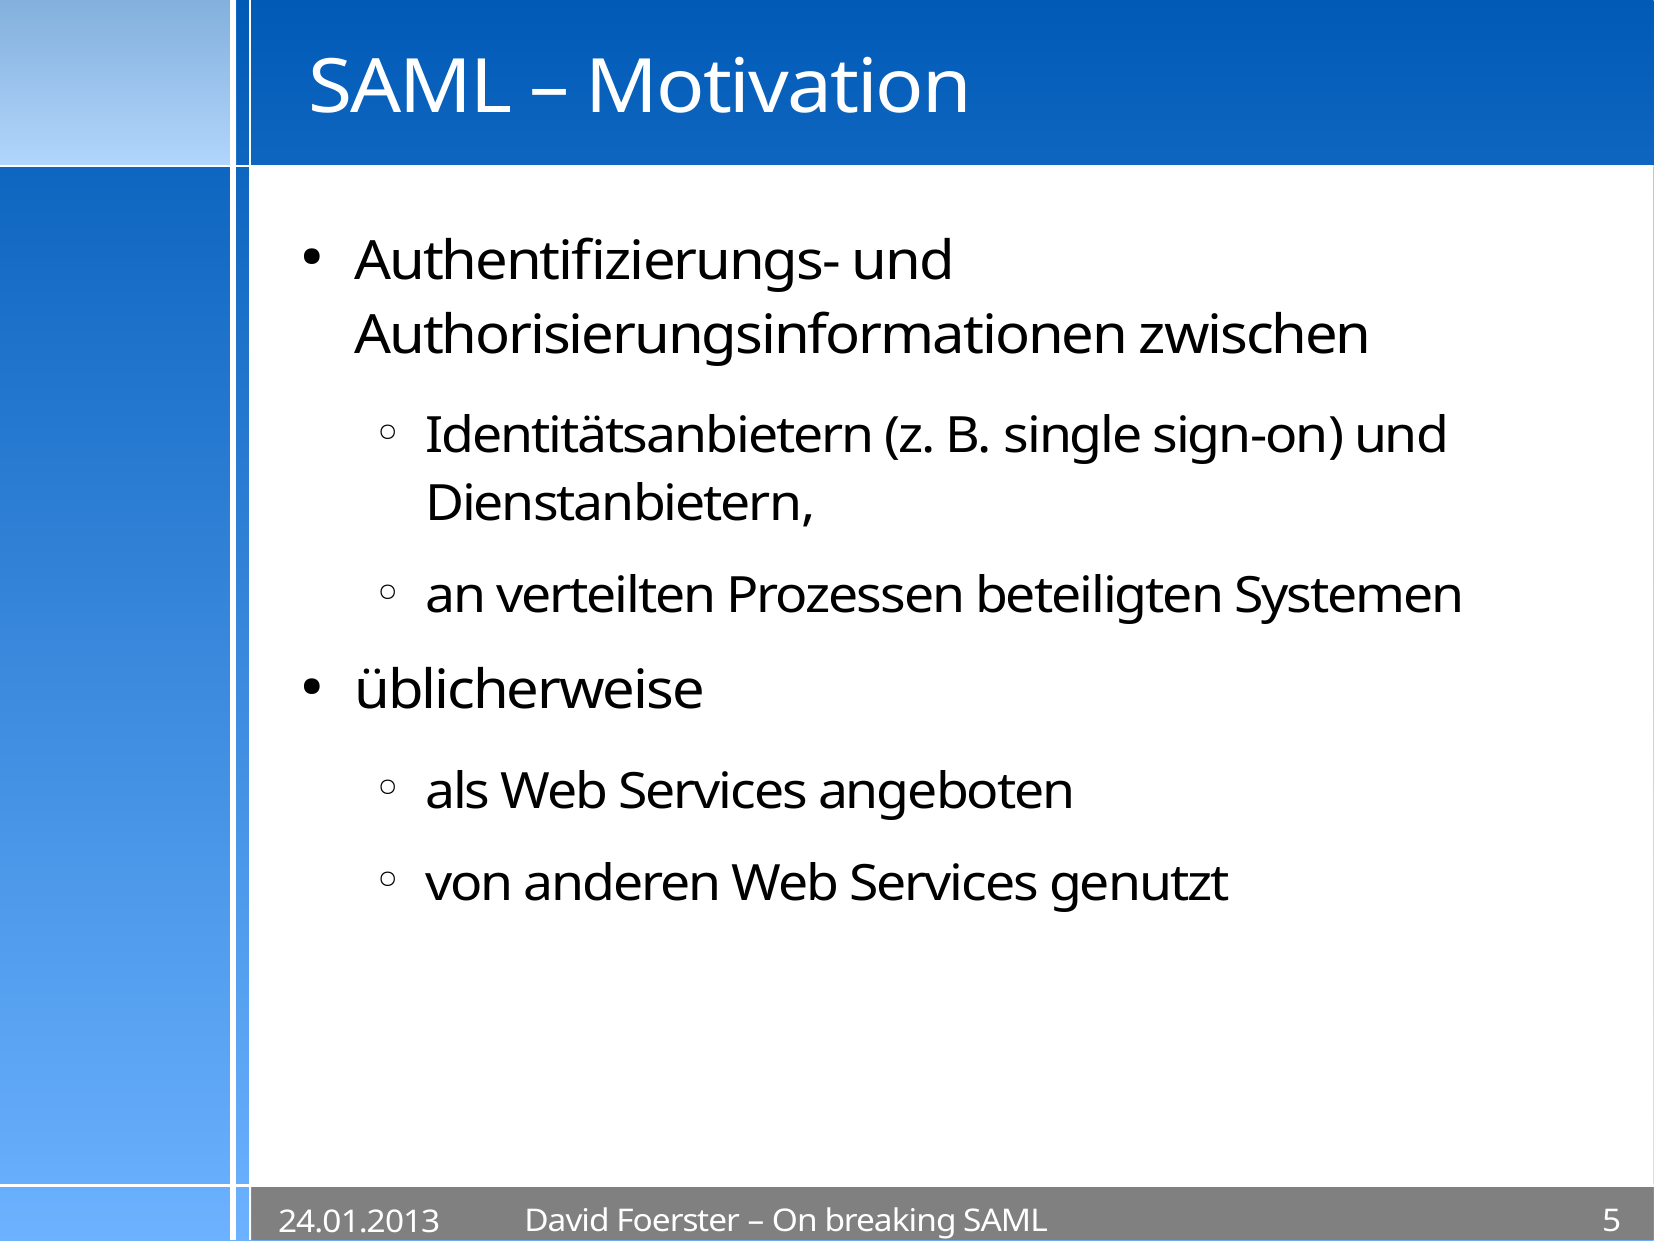

# SAML – Motivation
Authentifizierungs- und Authorisierungsinformationen zwischen
Identitätsanbietern (z. B. single sign-on) und Dienstanbietern,
an verteilten Prozessen beteiligten Systemen
üblicherweise
als Web Services angeboten
von anderen Web Services genutzt